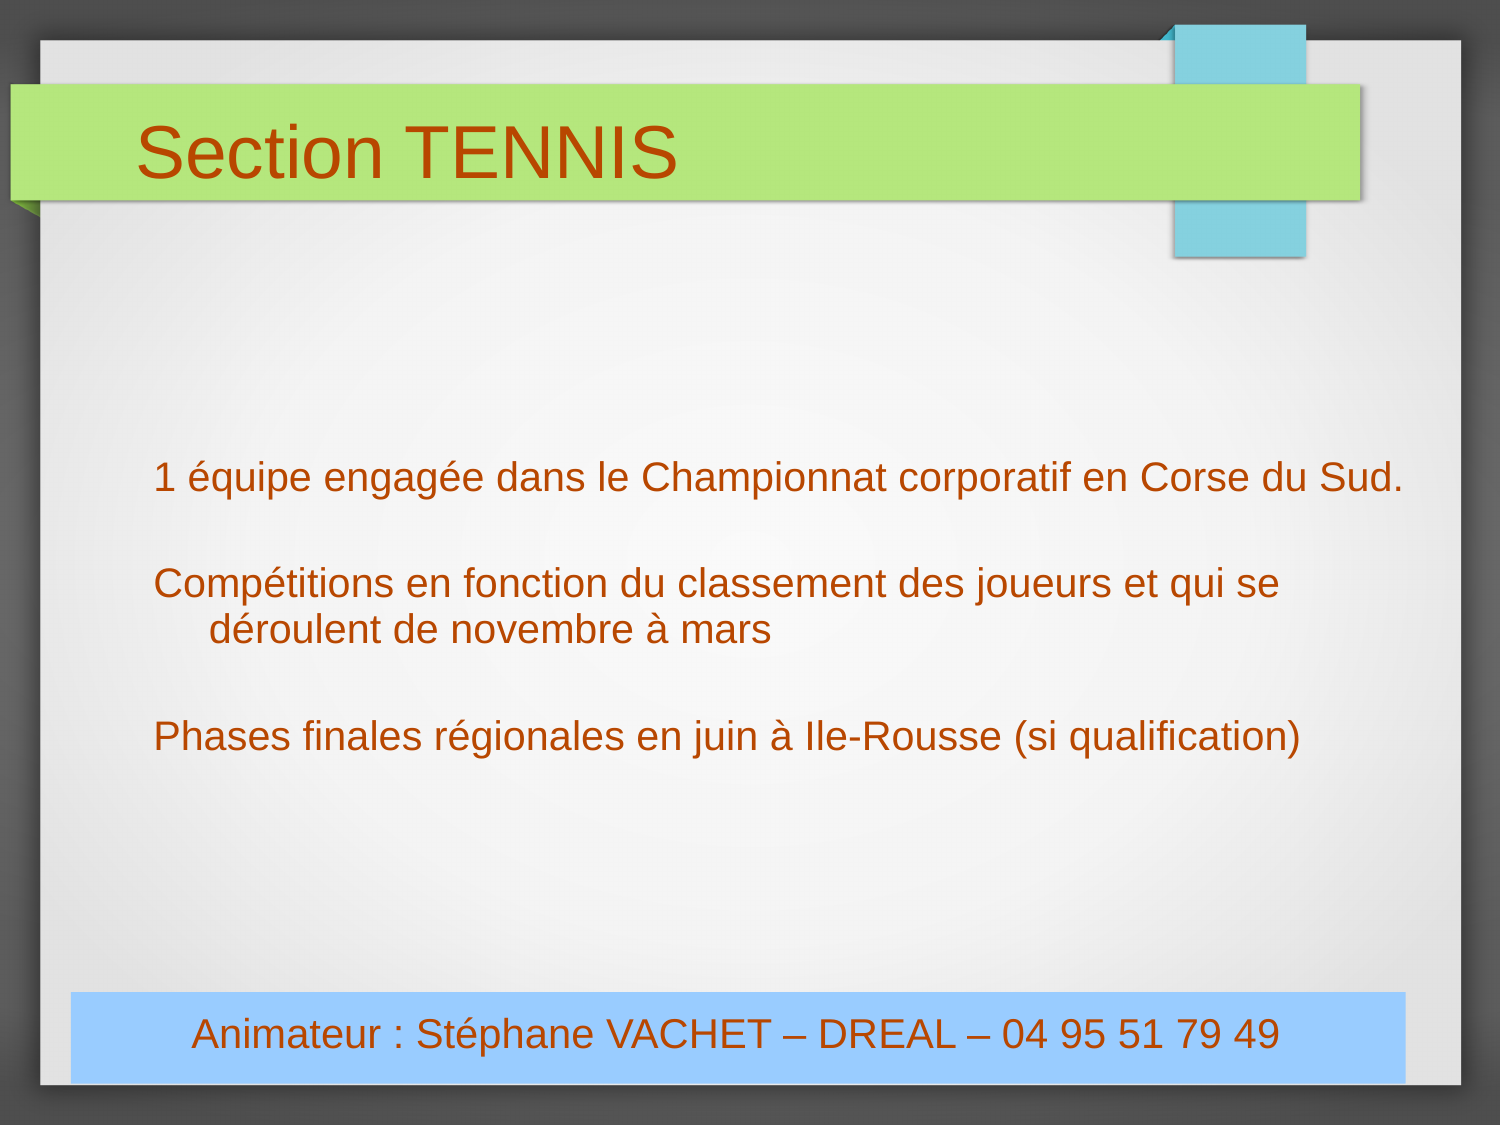

# Section TENNIS
1 équipe engagée dans le Championnat corporatif en Corse du Sud.
Compétitions en fonction du classement des joueurs et qui se déroulent de novembre à mars
Phases finales régionales en juin à Ile-Rousse (si qualification)
Animateur : Stéphane VACHET – DREAL – 04 95 51 79 49